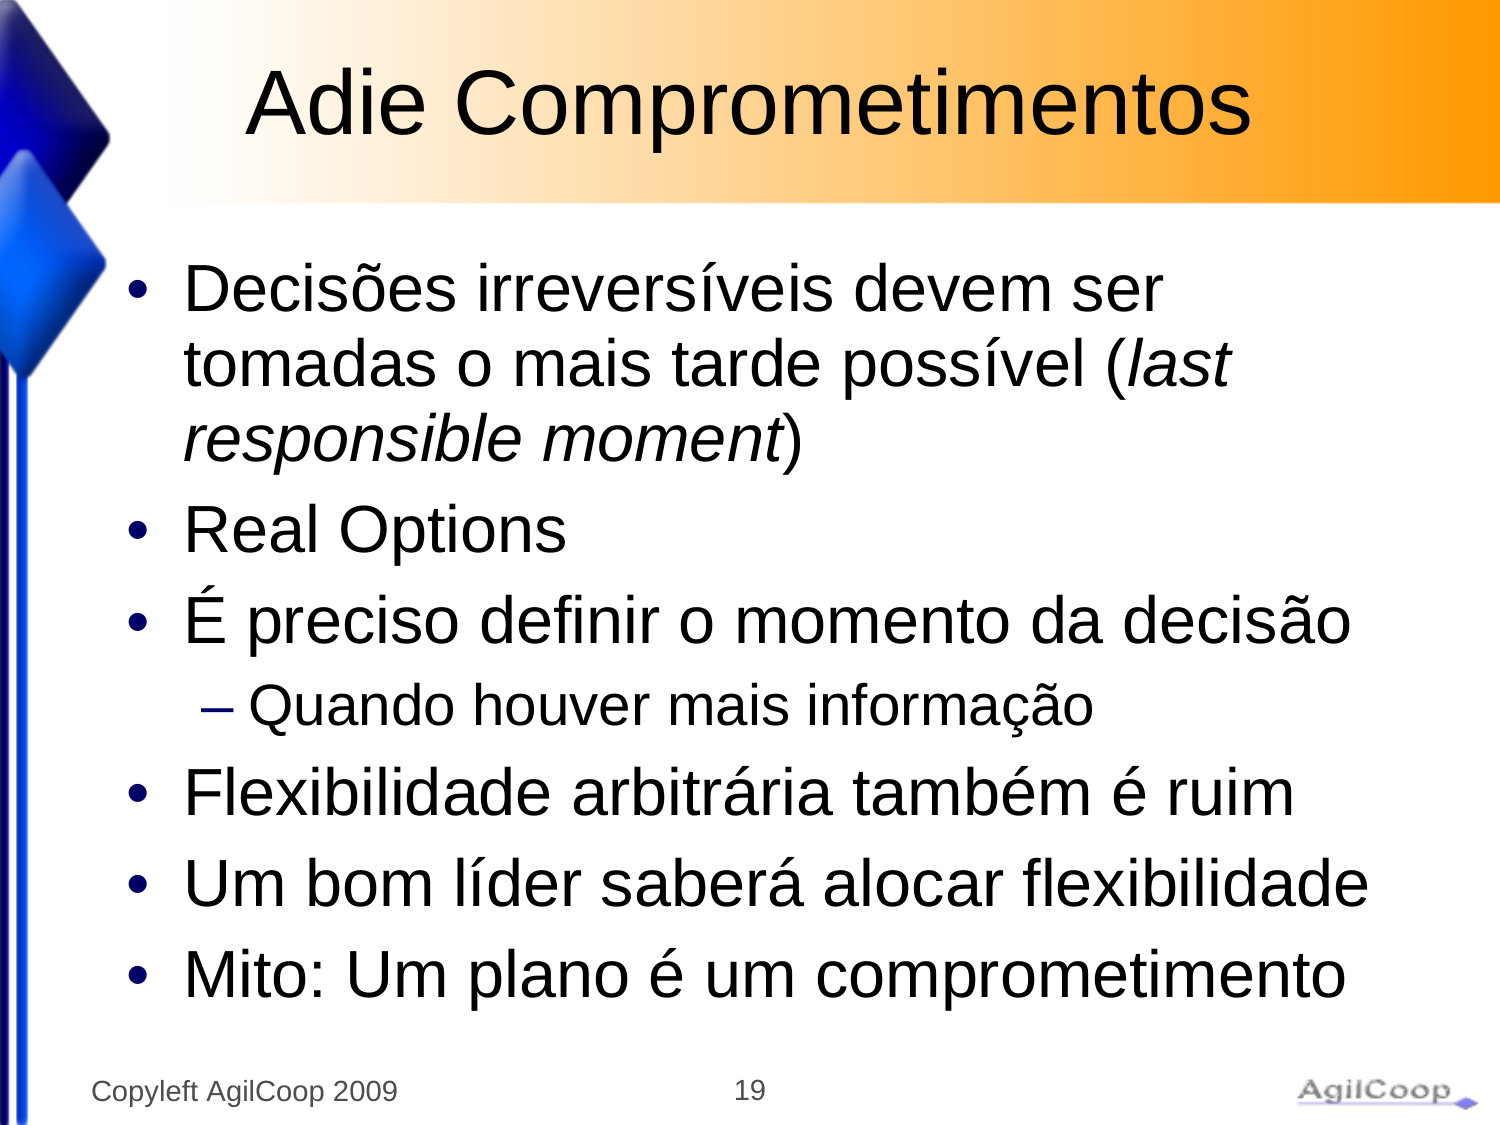

# Adie Comprometimentos
Decisões irreversíveis devem ser tomadas o mais tarde possível (last responsible moment)
Real Options
É preciso definir o momento da decisão
Quando houver mais informação
Flexibilidade arbitrária também é ruim
Um bom líder saberá alocar flexibilidade
Mito: Um plano é um comprometimento
Copyleft AgilCoop 2009
19